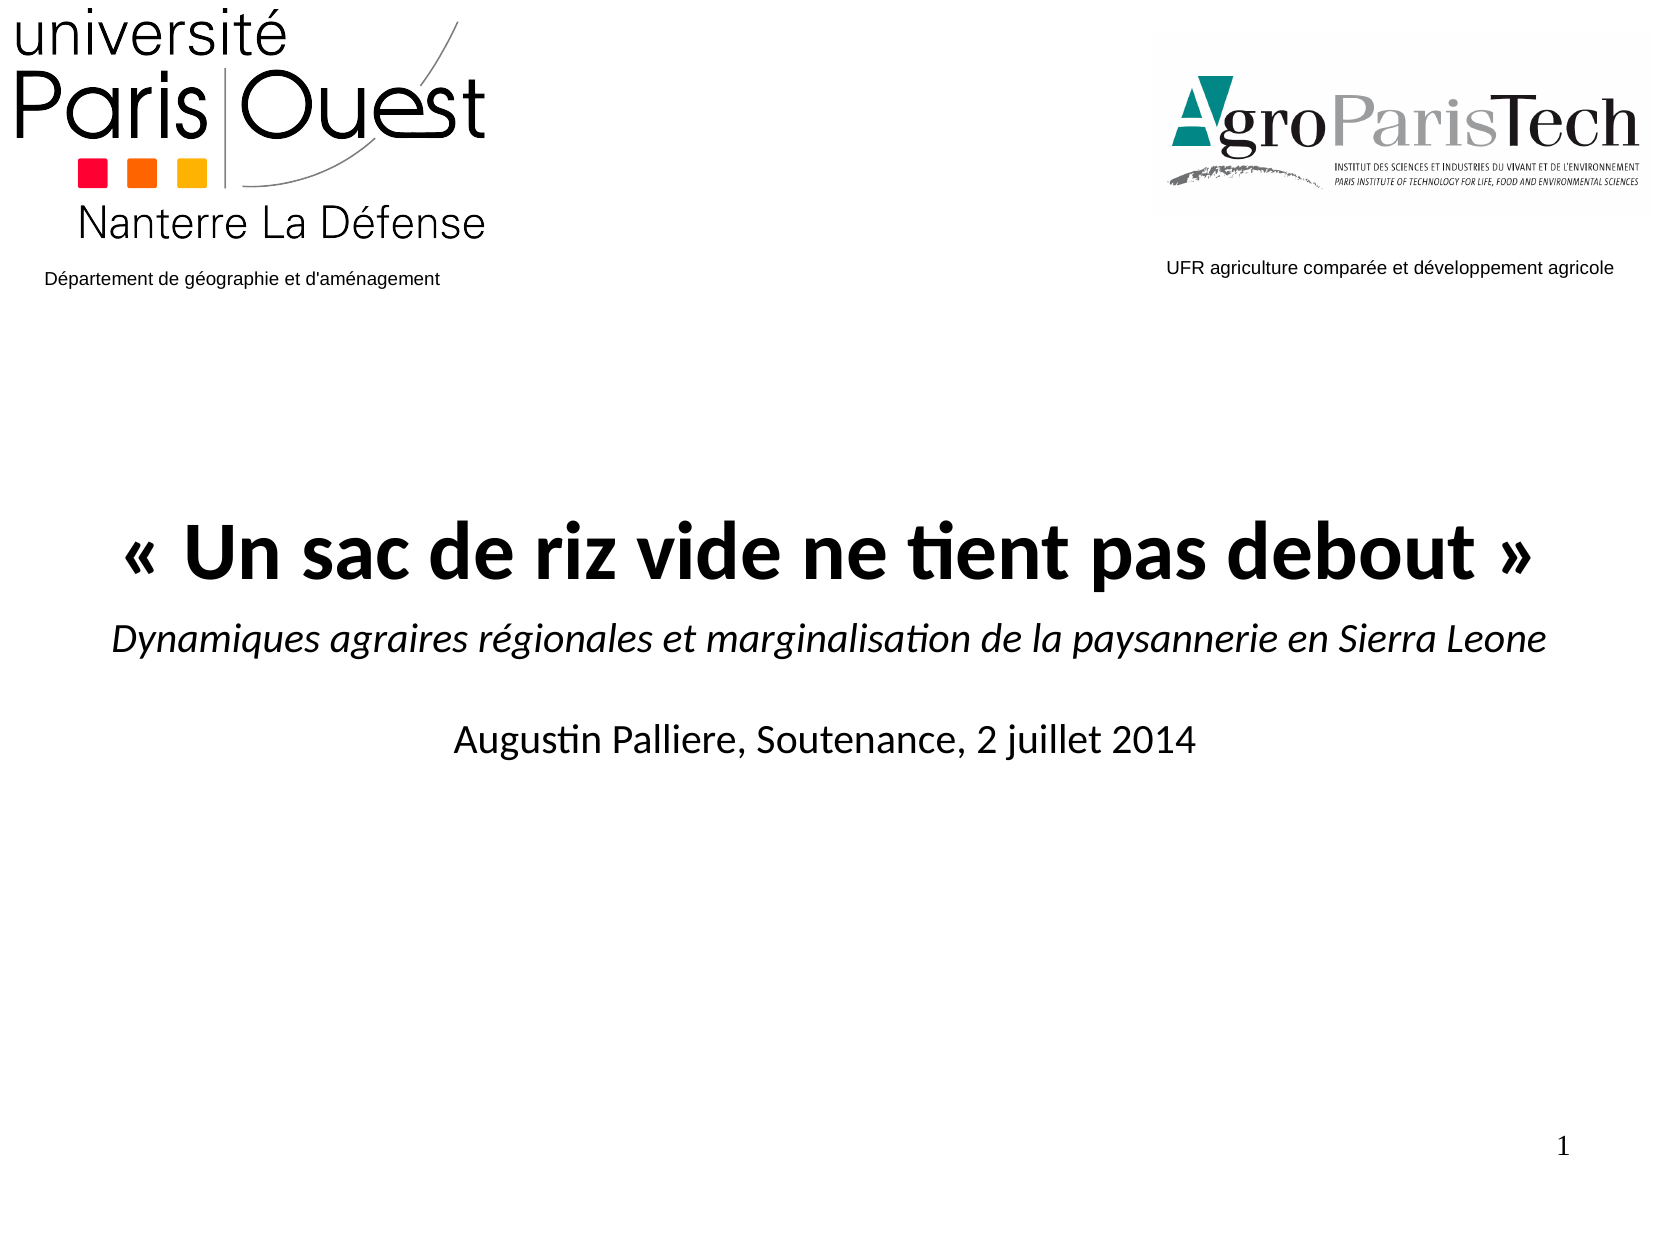

Département de géographie et d'aménagement
UFR agriculture comparée et développement agricole
« Un sac de riz vide ne tient pas debout »
Dynamiques agraires régionales et marginalisation de la paysannerie en Sierra Leone
Augustin Palliere, Soutenance, 2 juillet 2014
1